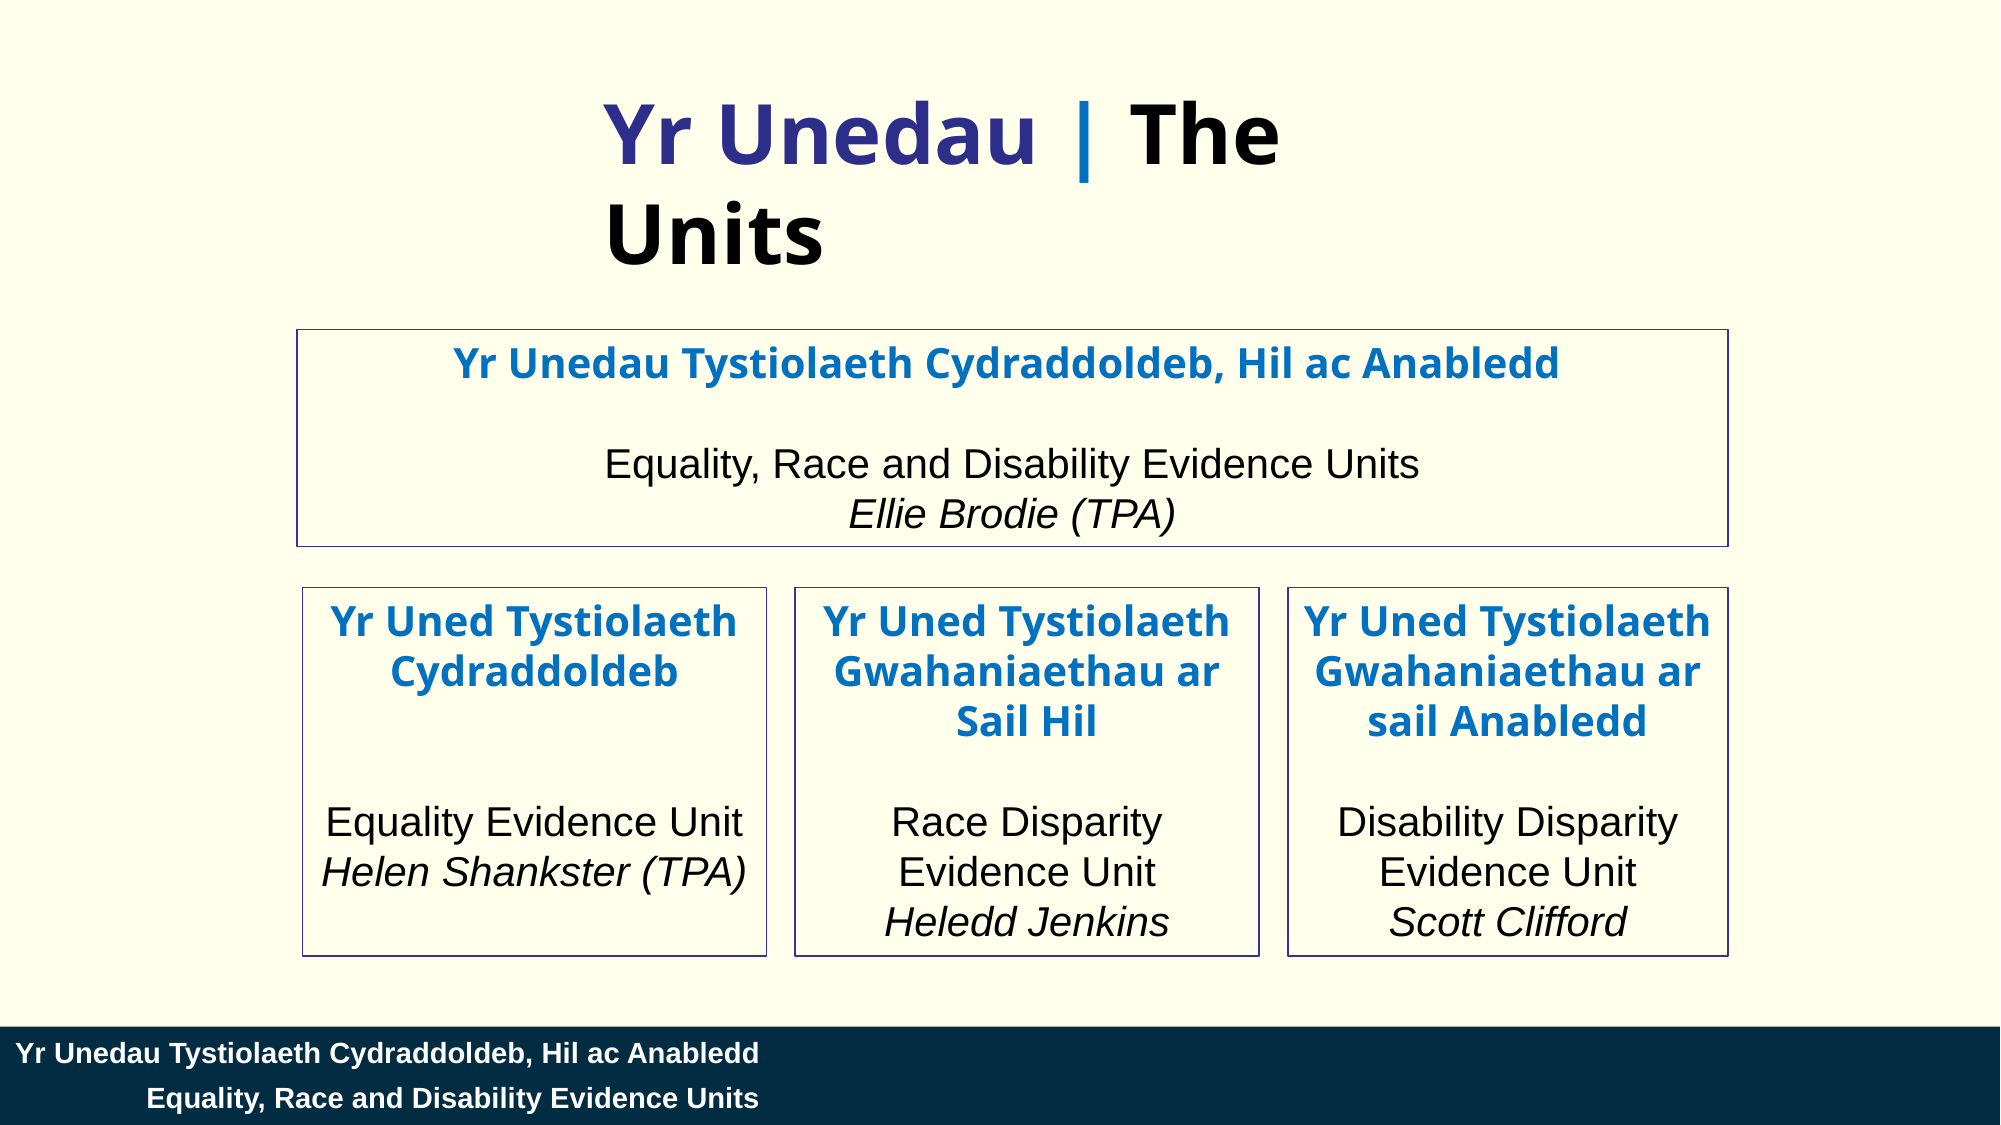

Yr Unedau | The Units
Yr Unedau Tystiolaeth Cydraddoldeb, Hil ac Anabledd
Equality, Race and Disability Evidence Units
Ellie Brodie (TPA)
Yr Uned Tystiolaeth Cydraddoldeb
Equality Evidence Unit
Helen Shankster (TPA)
Yr Uned Tystiolaeth Gwahaniaethau ar Sail Hil
Race Disparity Evidence Unit
Heledd Jenkins
Yr Uned Tystiolaeth Gwahaniaethau ar sail Anabledd
Disability Disparity Evidence Unit
Scott Clifford
Yr Unedau Tystiolaeth Cydraddoldeb, Hil ac Anabledd
Equality, Race and Disability Evidence Units